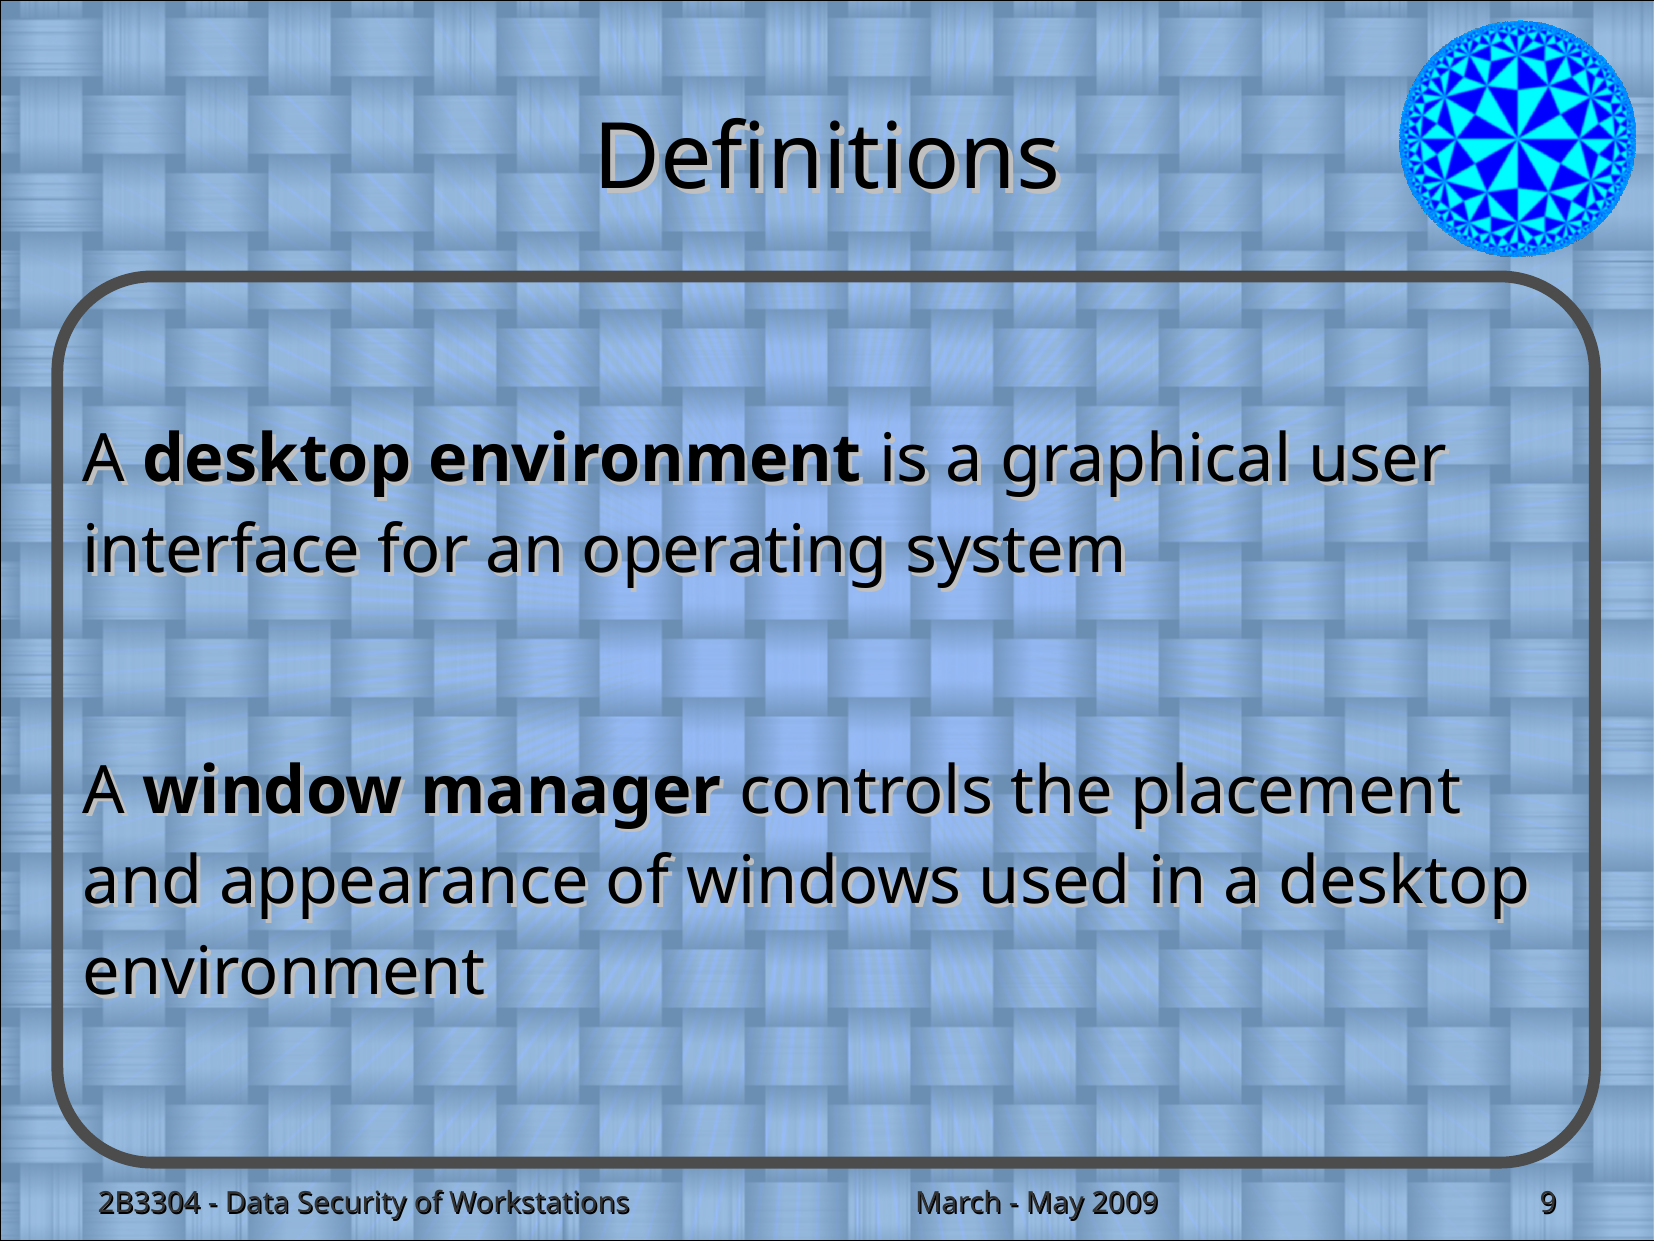

# Definitions
A desktop environment is a graphical user interface for an operating system
A window manager controls the placement and appearance of windows used in a desktop environment